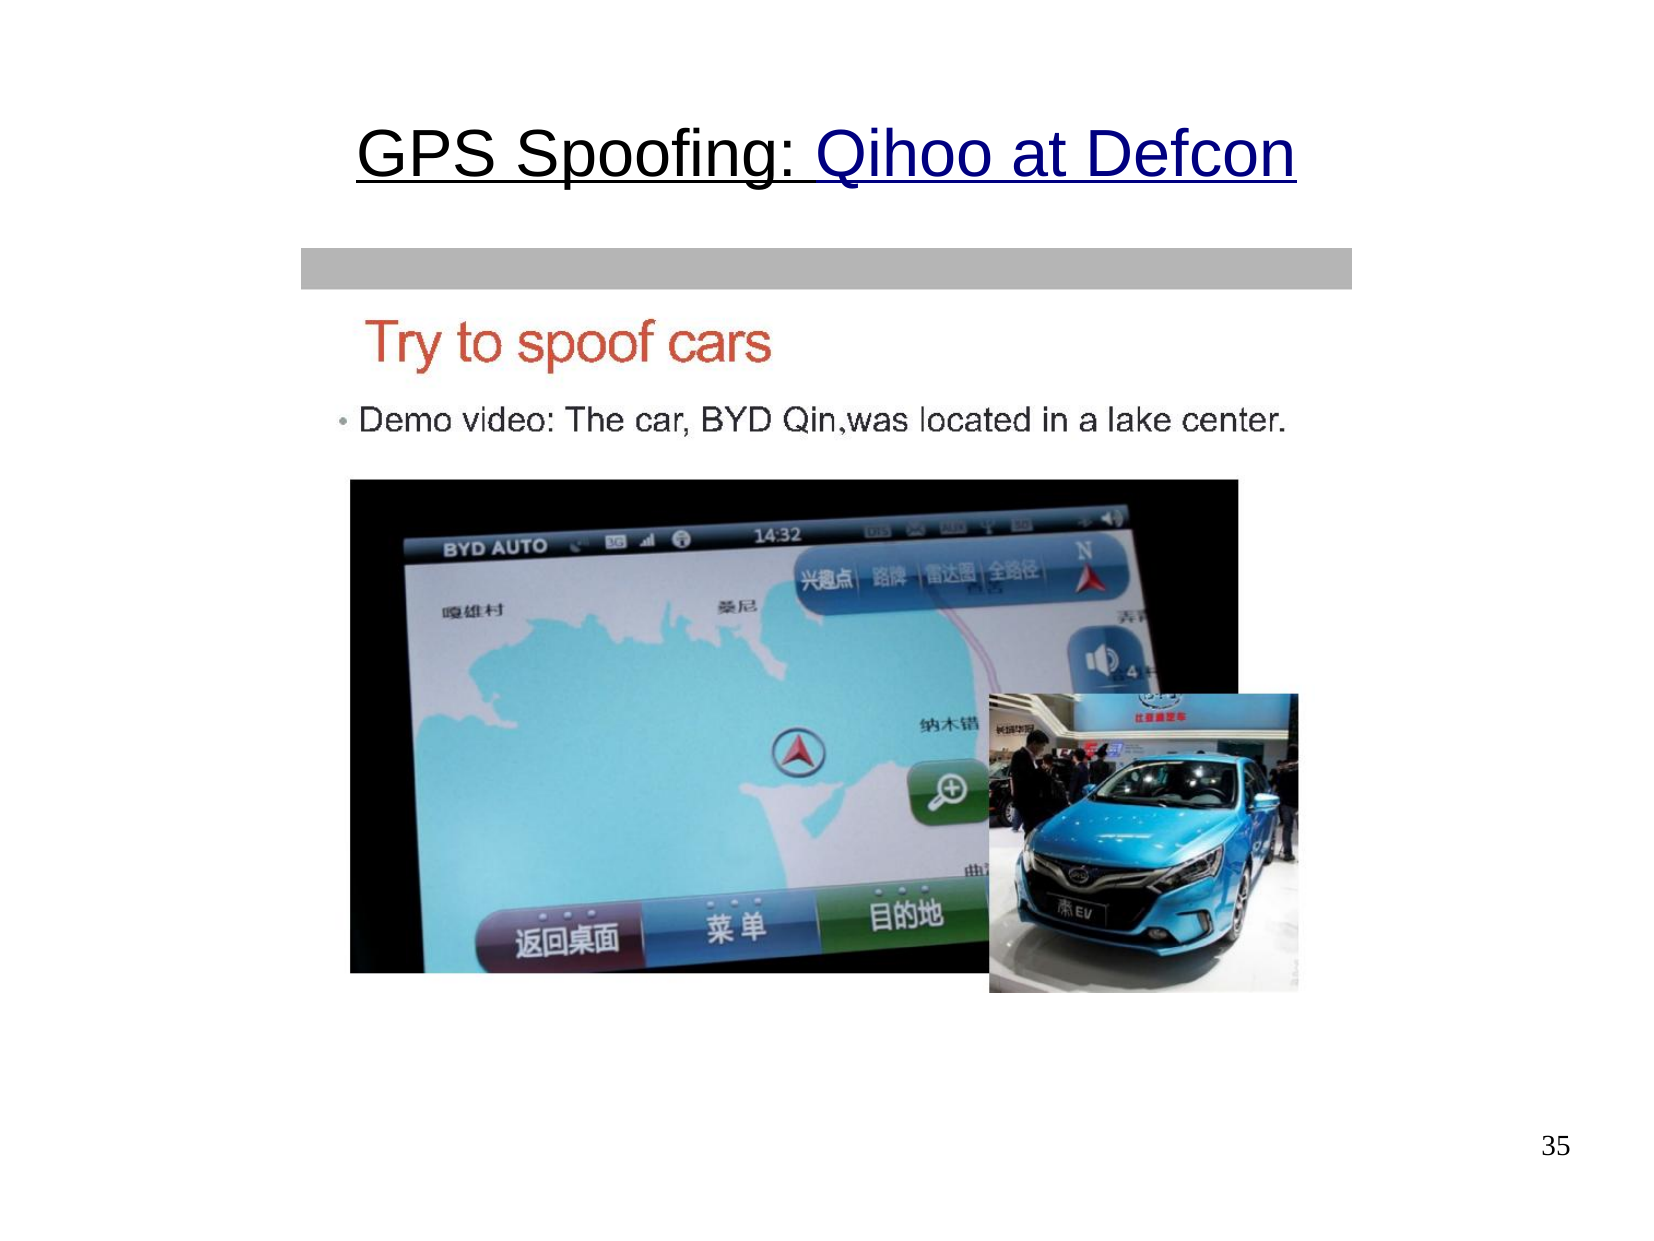

# GPS Spoofing: Qihoo at Defcon
35